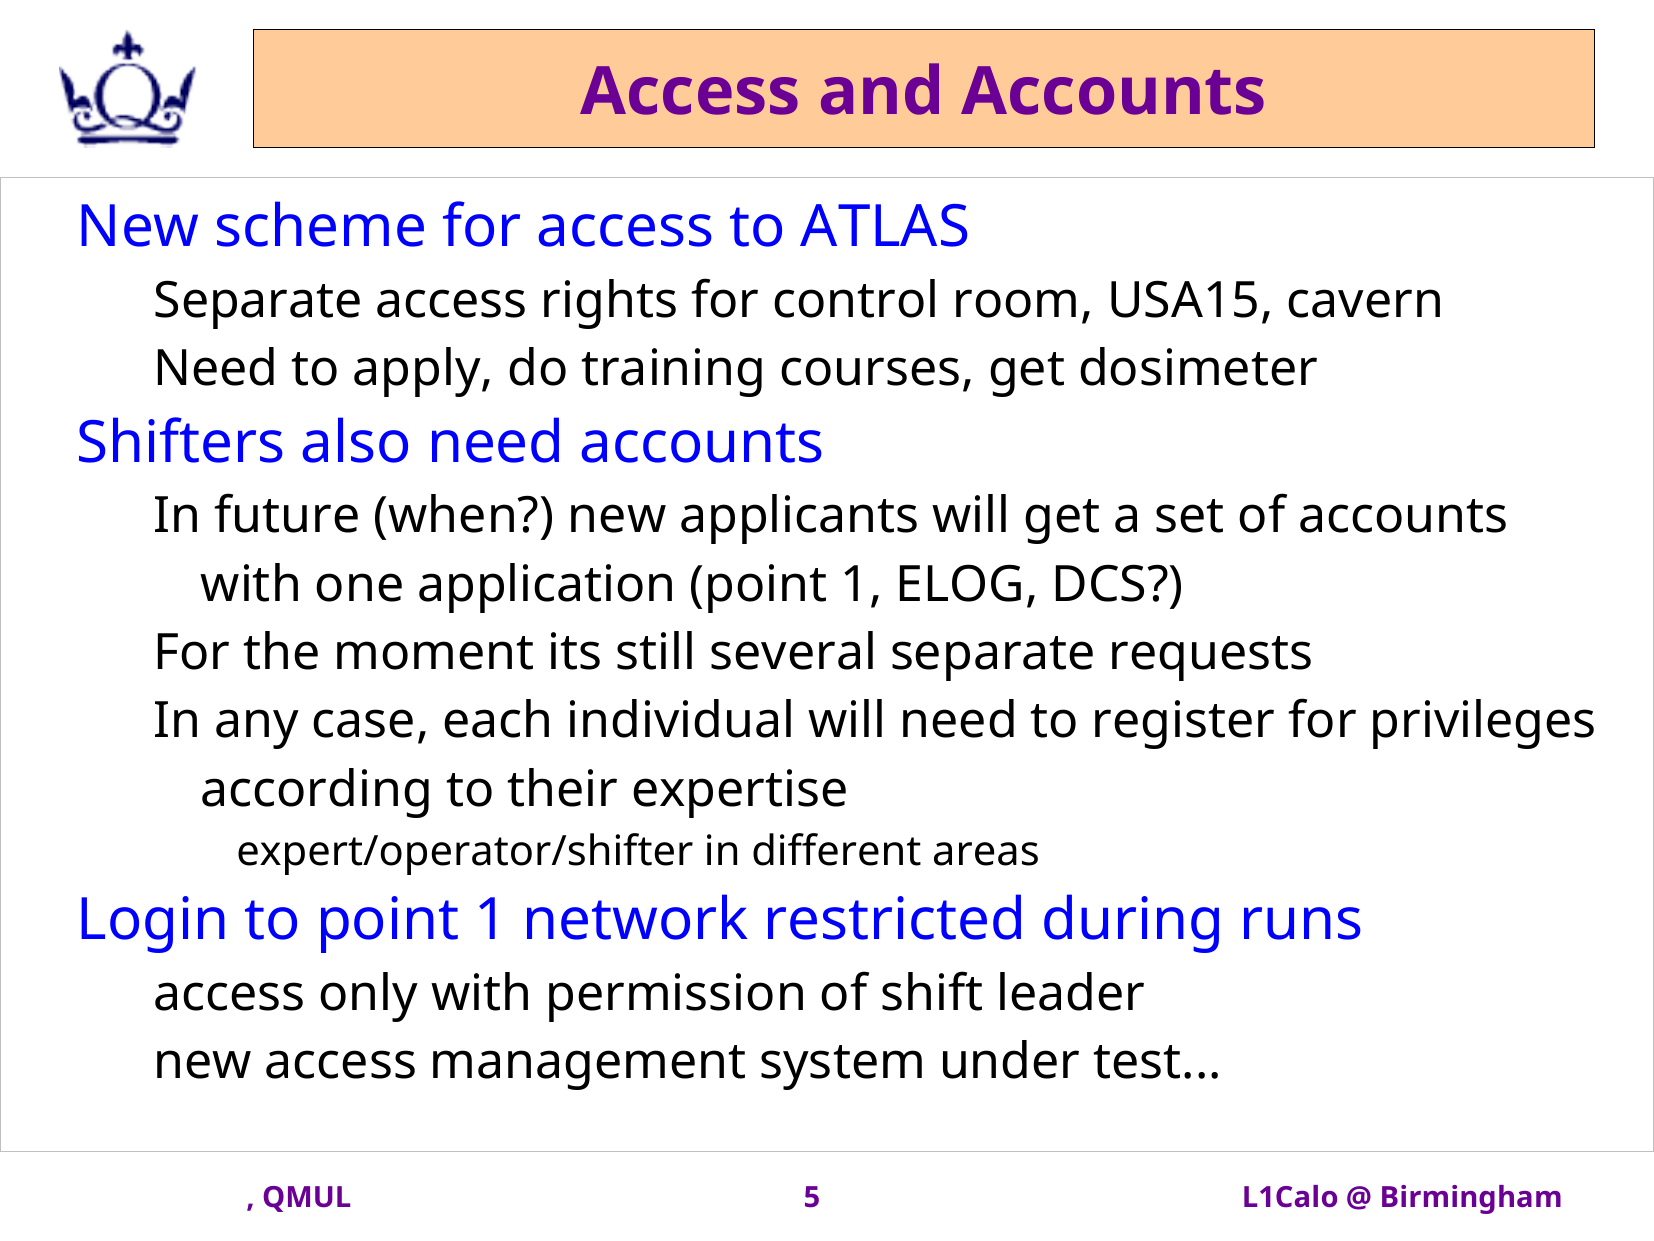

# Access and Accounts
New scheme for access to ATLAS
Separate access rights for control room, USA15, cavern
Need to apply, do training courses, get dosimeter
Shifters also need accounts
In future (when?) new applicants will get a set of accounts with one application (point 1, ELOG, DCS?)
For the moment its still several separate requests
In any case, each individual will need to register for privileges according to their expertise
expert/operator/shifter in different areas
Login to point 1 network restricted during runs
access only with permission of shift leader
new access management system under test...